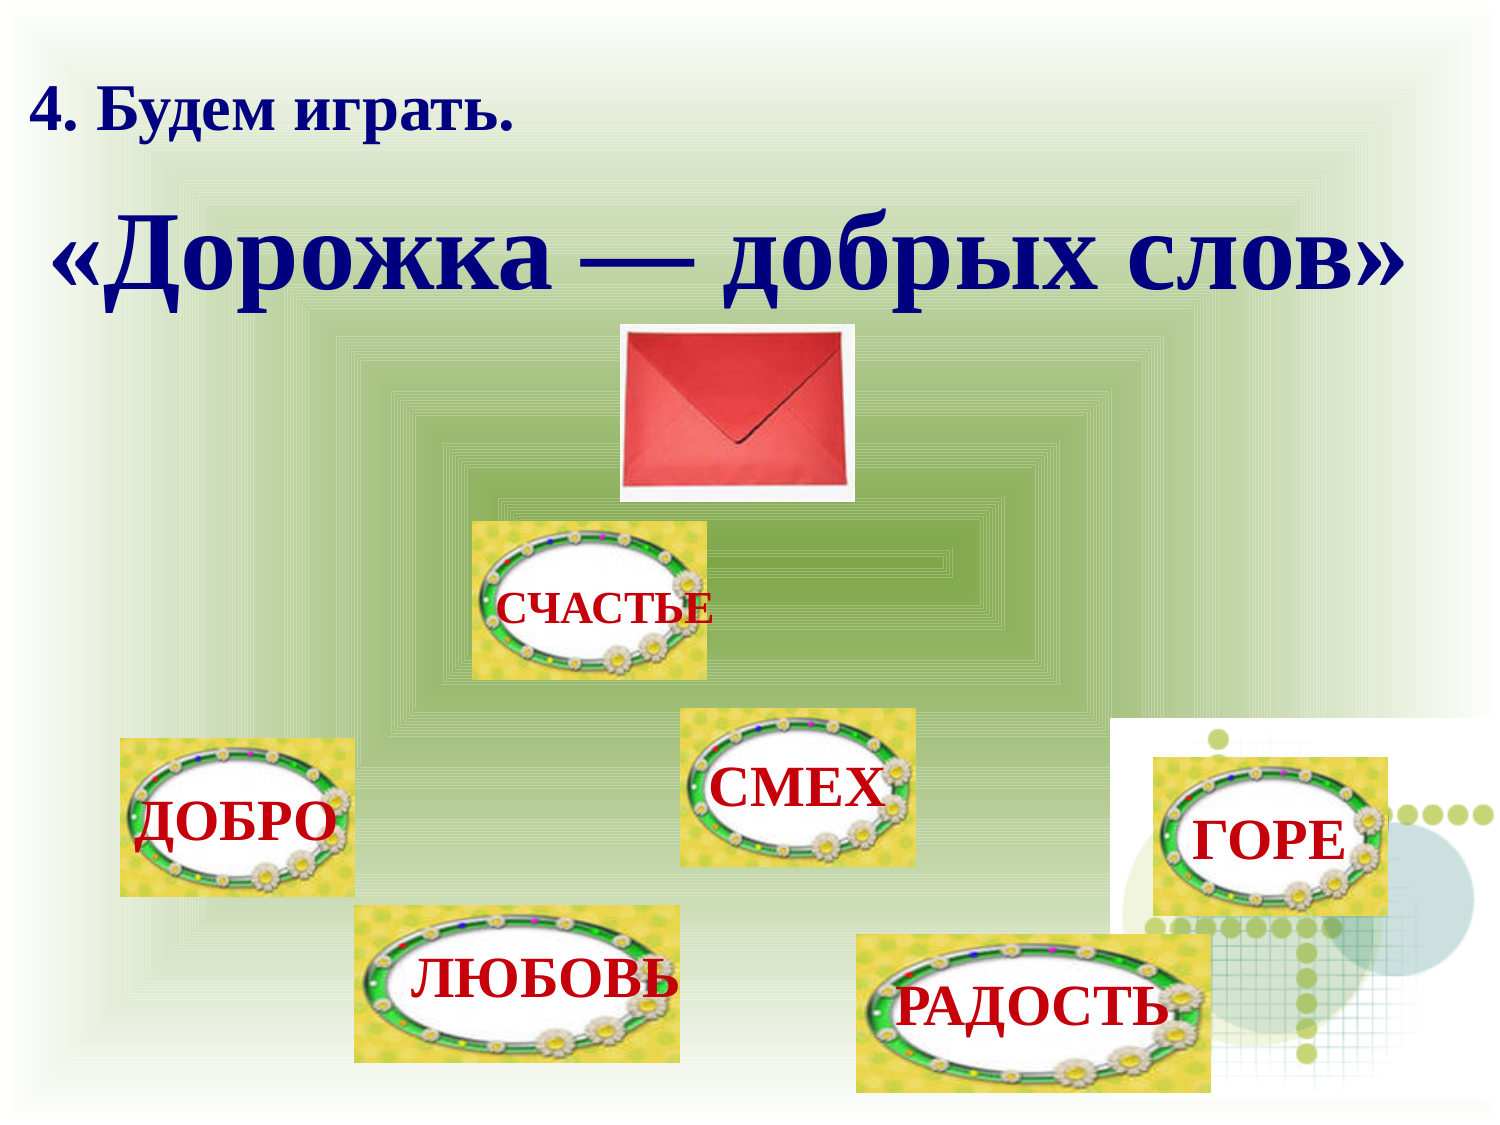

«Дорожка — добрых слов»
# 4. Будем играть.
СЧАСТЬЕ
СМЕХ
ДОБРО
ГОРЕ
ЛЮБОВЬ
РАДОСТЬ